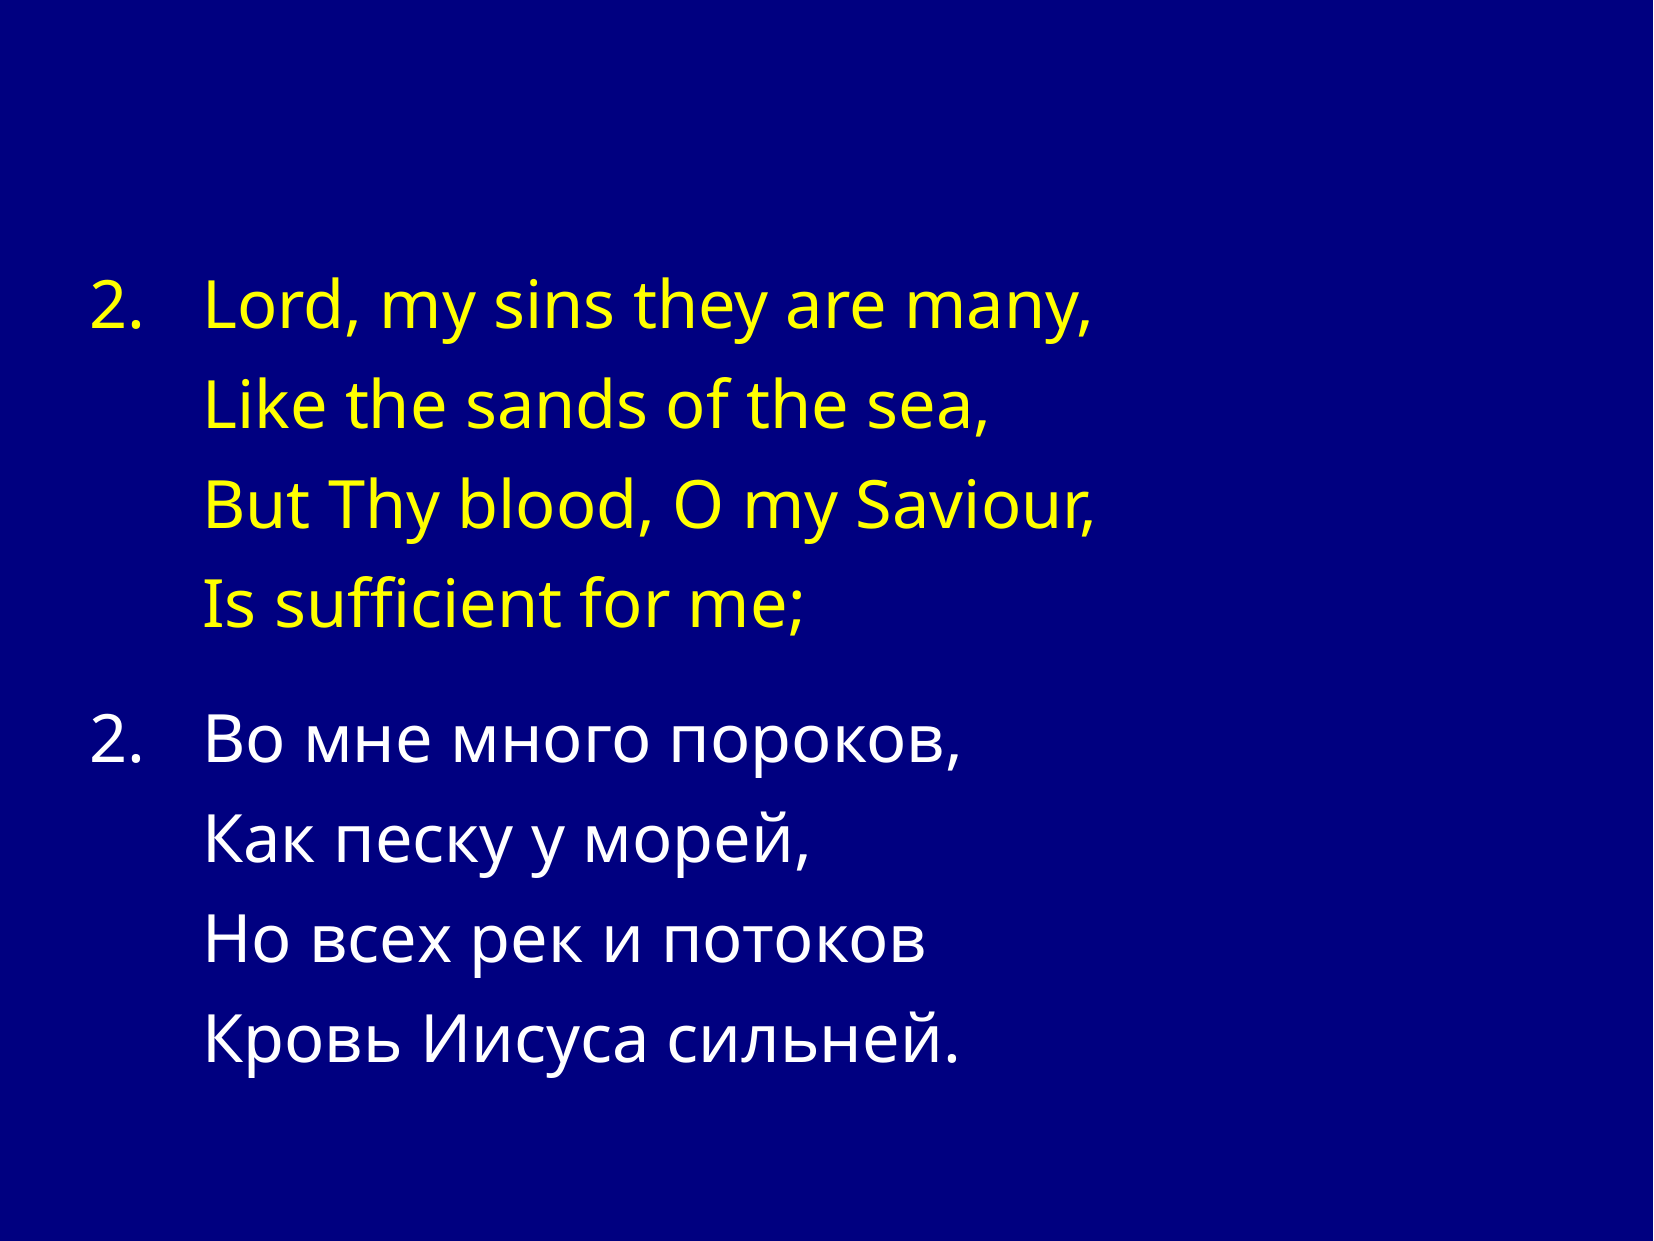

2.	Lord, my sins they are many,
	Like the sands of the sea,
	But Thy blood, O my Saviour,
	Is sufficient for me;
2.	Во мне много пороков,
	Как песку у морей,
	Но всех рек и потоков
	Кровь Иисуса сильней.